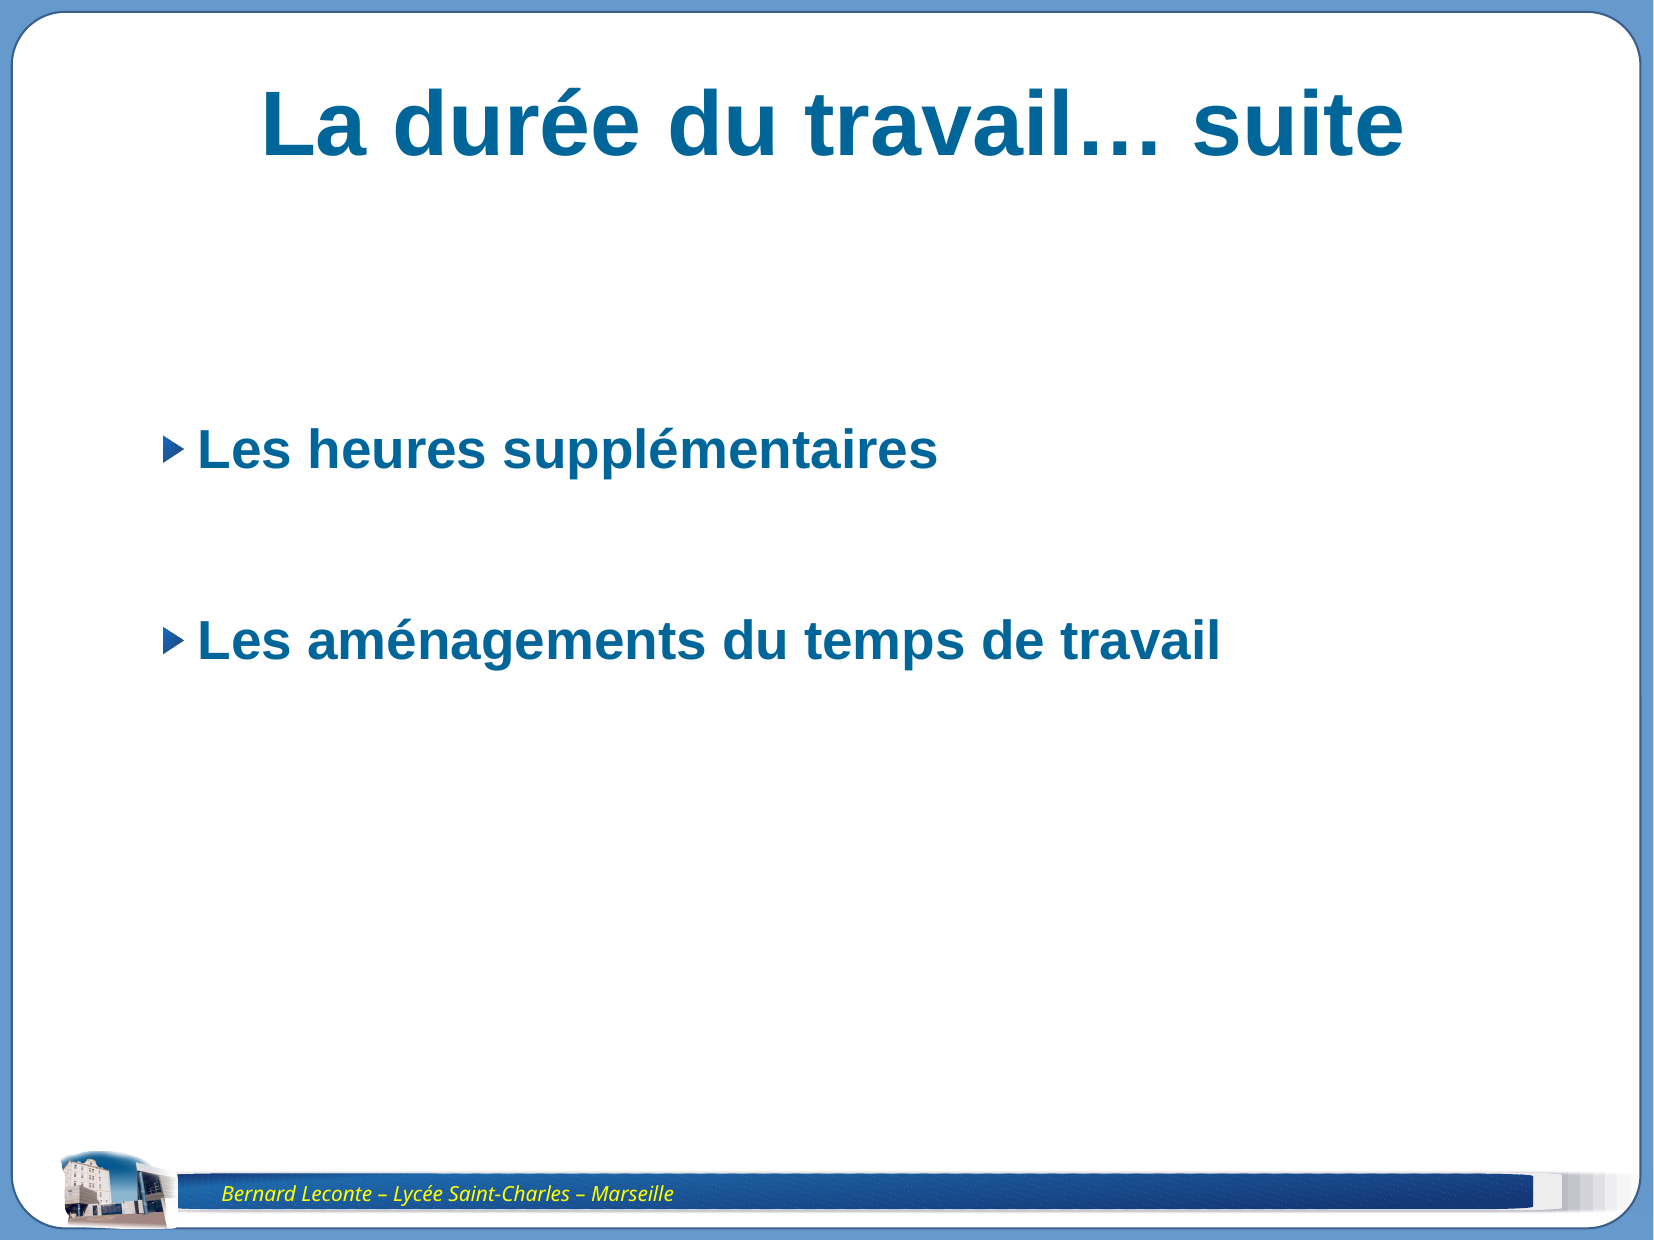

La durée du travail… suite
Les heures supplémentaires
Les aménagements du temps de travail
1